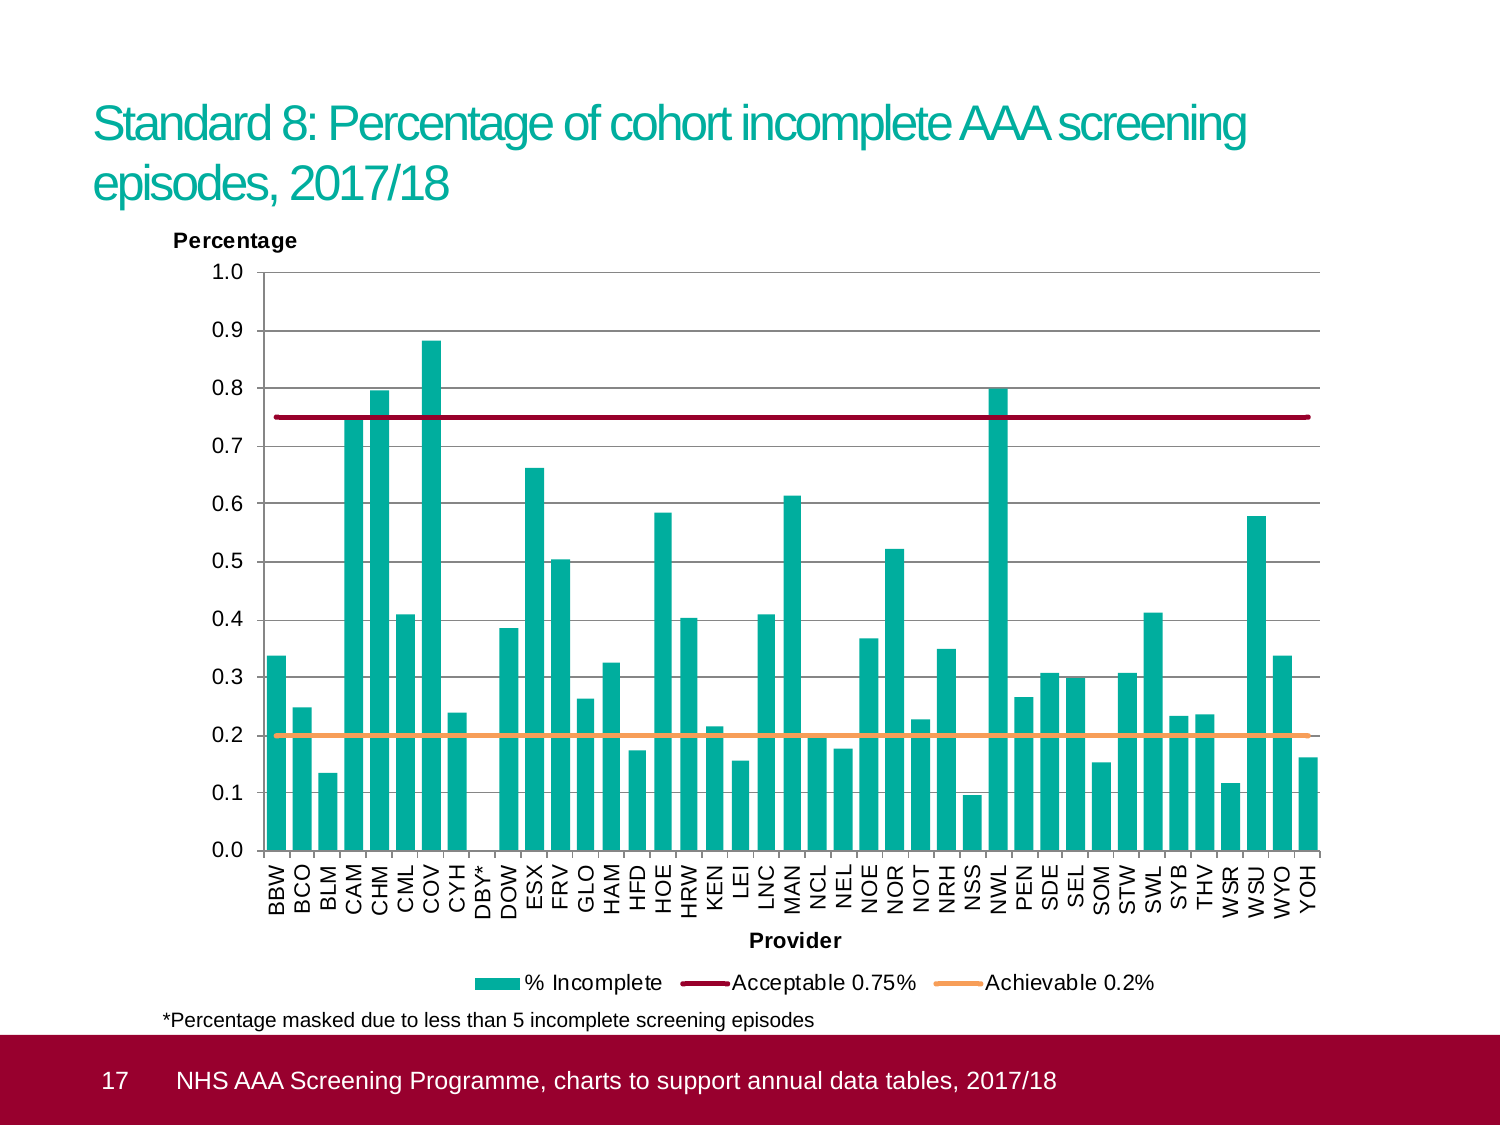

# Standard 8: Percentage of cohort incomplete AAA screening episodes, 2017/18
*Percentage masked due to less than 5 incomplete screening episodes
NHS AAA Screening Programme, charts to support annual data tables, 2017/18